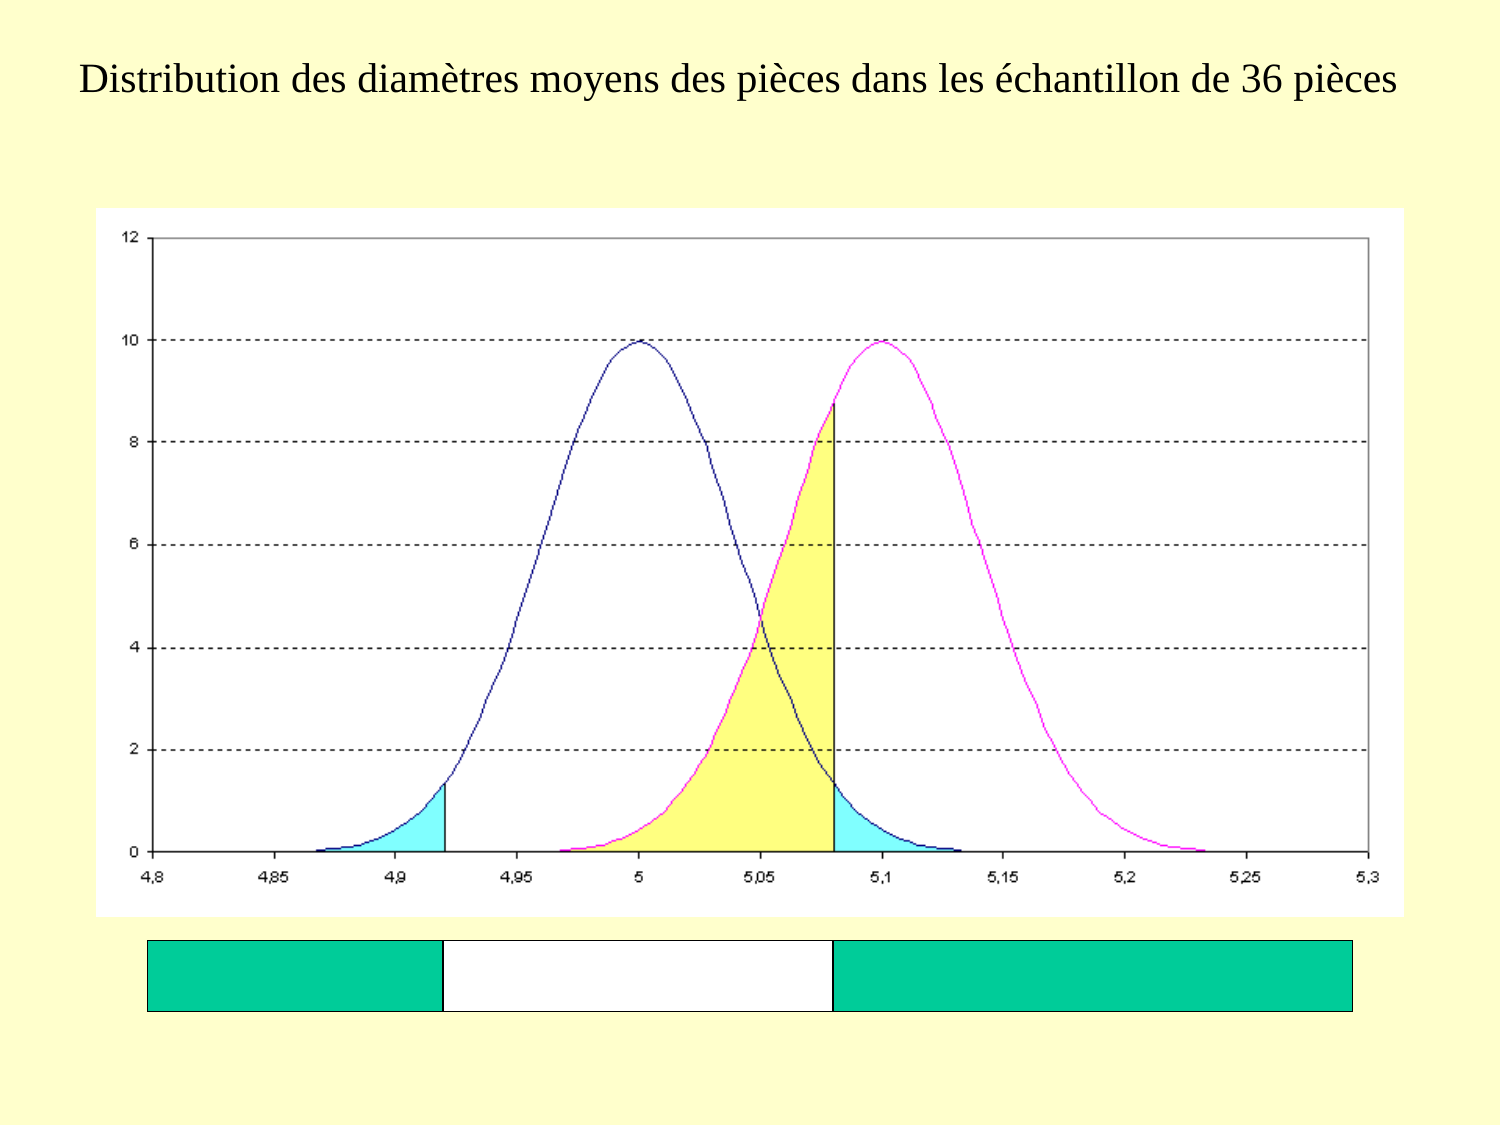

Distribution des diamètres moyens des pièces dans les échantillon de 36 pièces